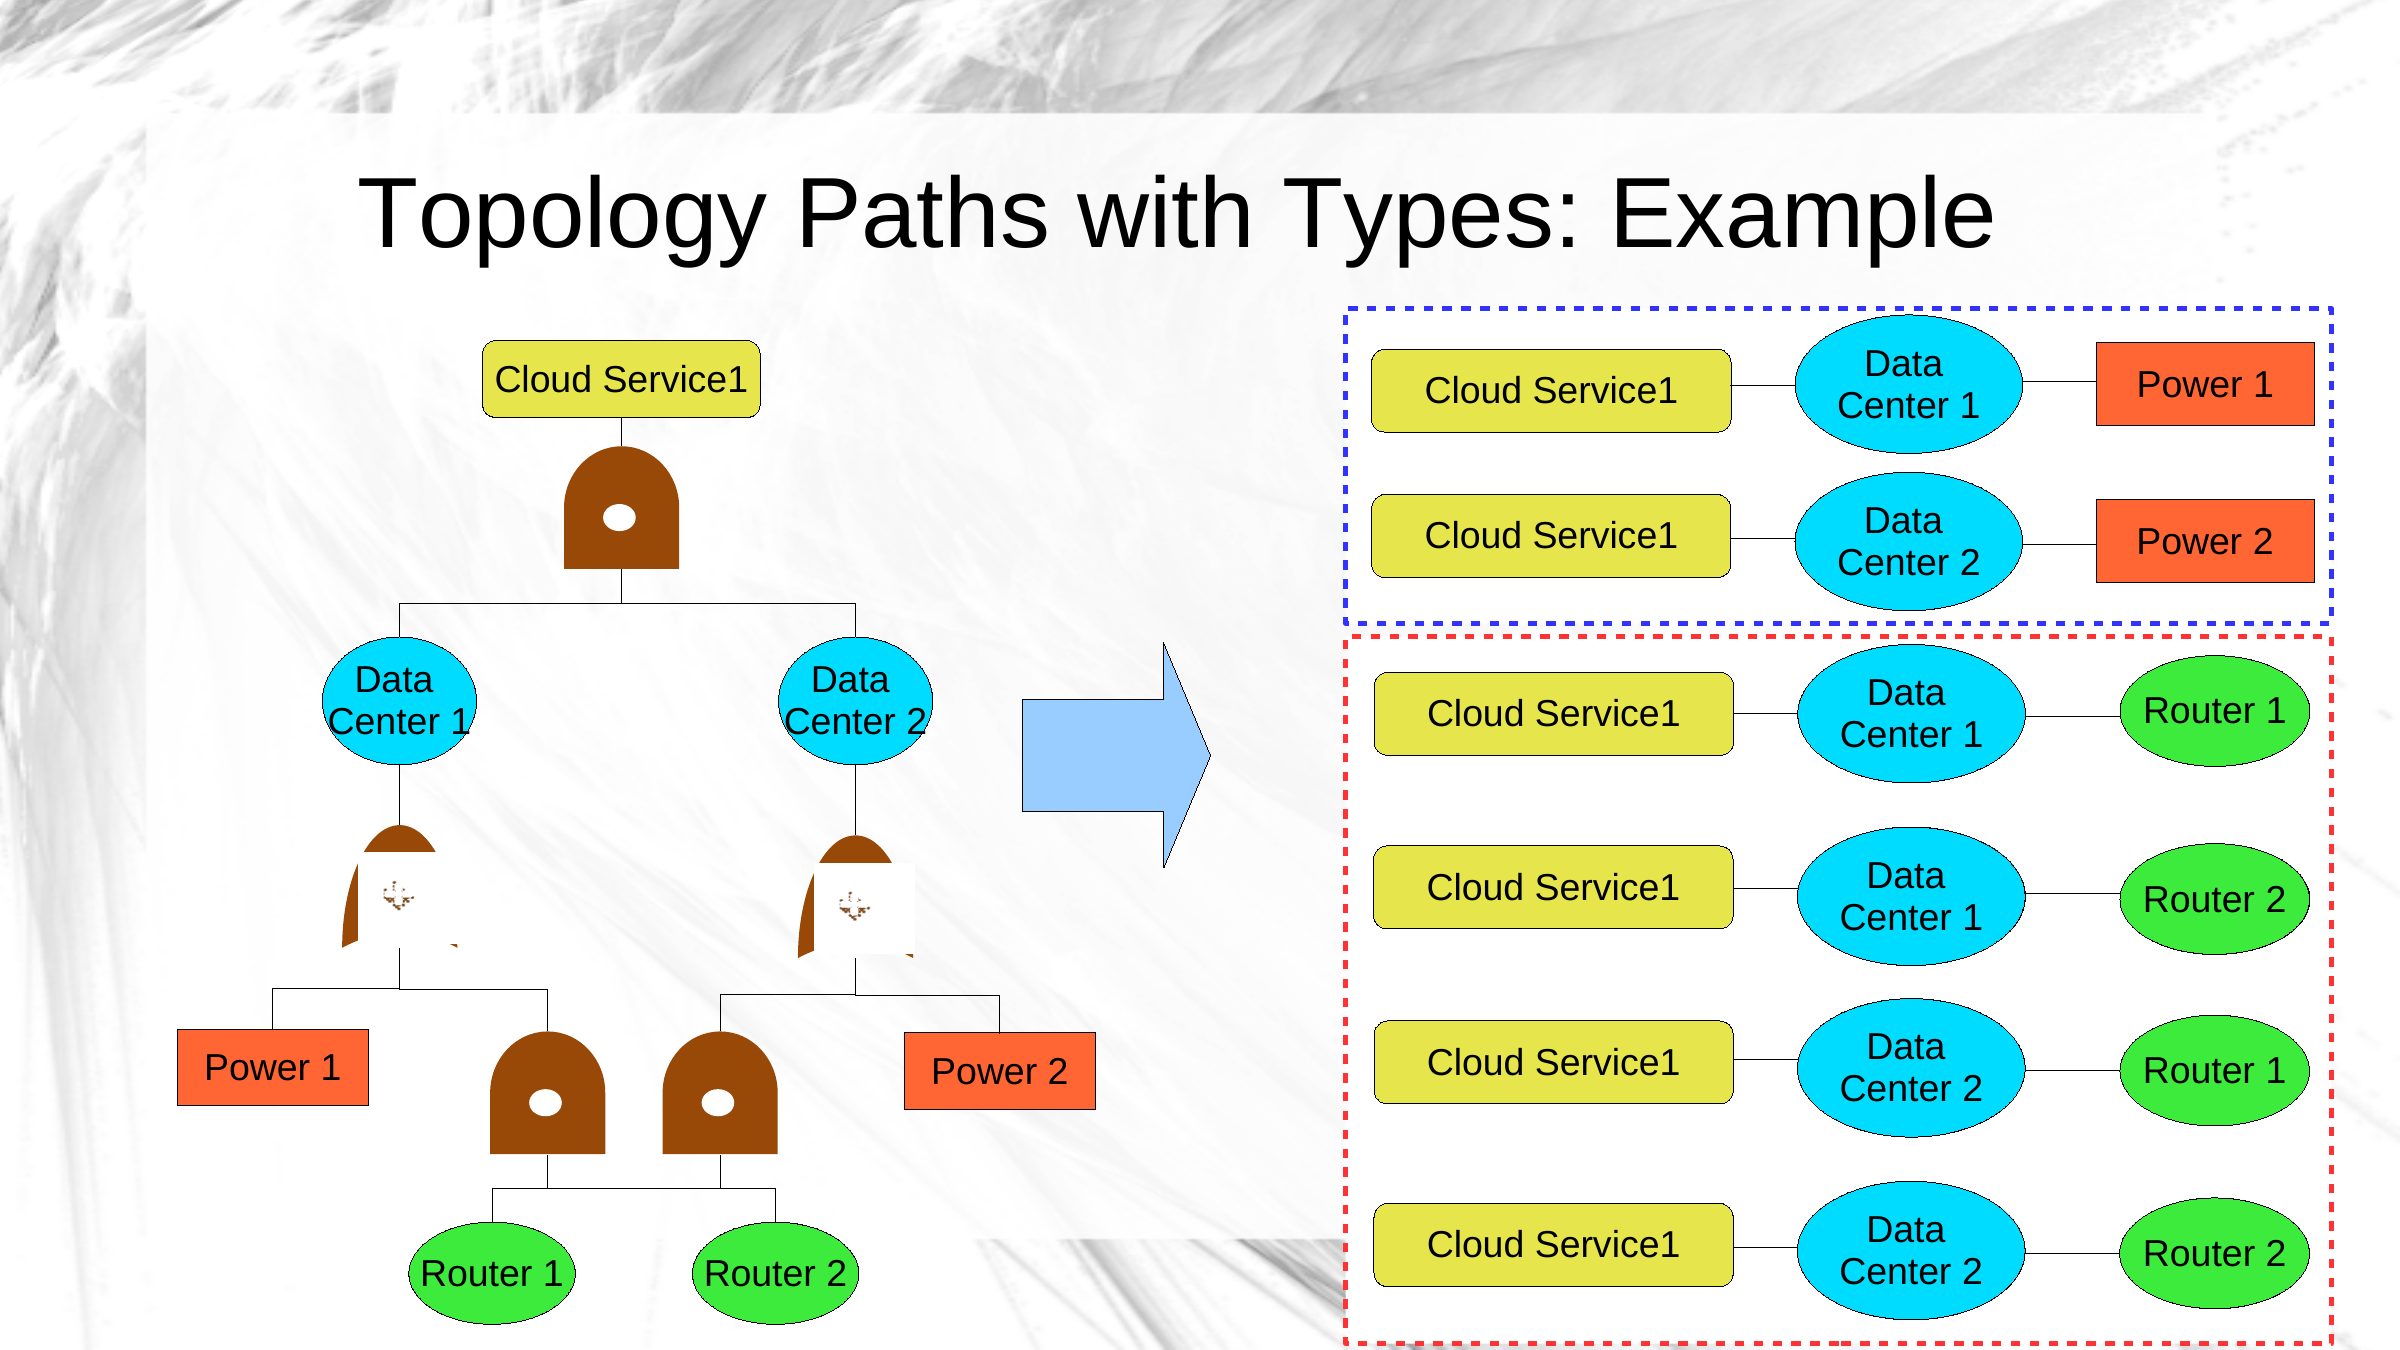

# Topology Paths with Types: Example
Data
Center 1
Cloud Service1
Power 1
Cloud Service1
Data
Center 2
Cloud Service1
Power 2
Data
Center 1
Data
Center 2
Data
Center 1
Router 1
Cloud Service1
Data
Center 1
Data
Center 1
Router 2
Router 2
Cloud Service1
Data
Center 2
Router 1
Cloud Service1
Power 1
Power 2
Data
Center 2
Data
Center 1
Router 2
Router 2
Cloud Service1
Cloud Service1
Router 1
Router 2